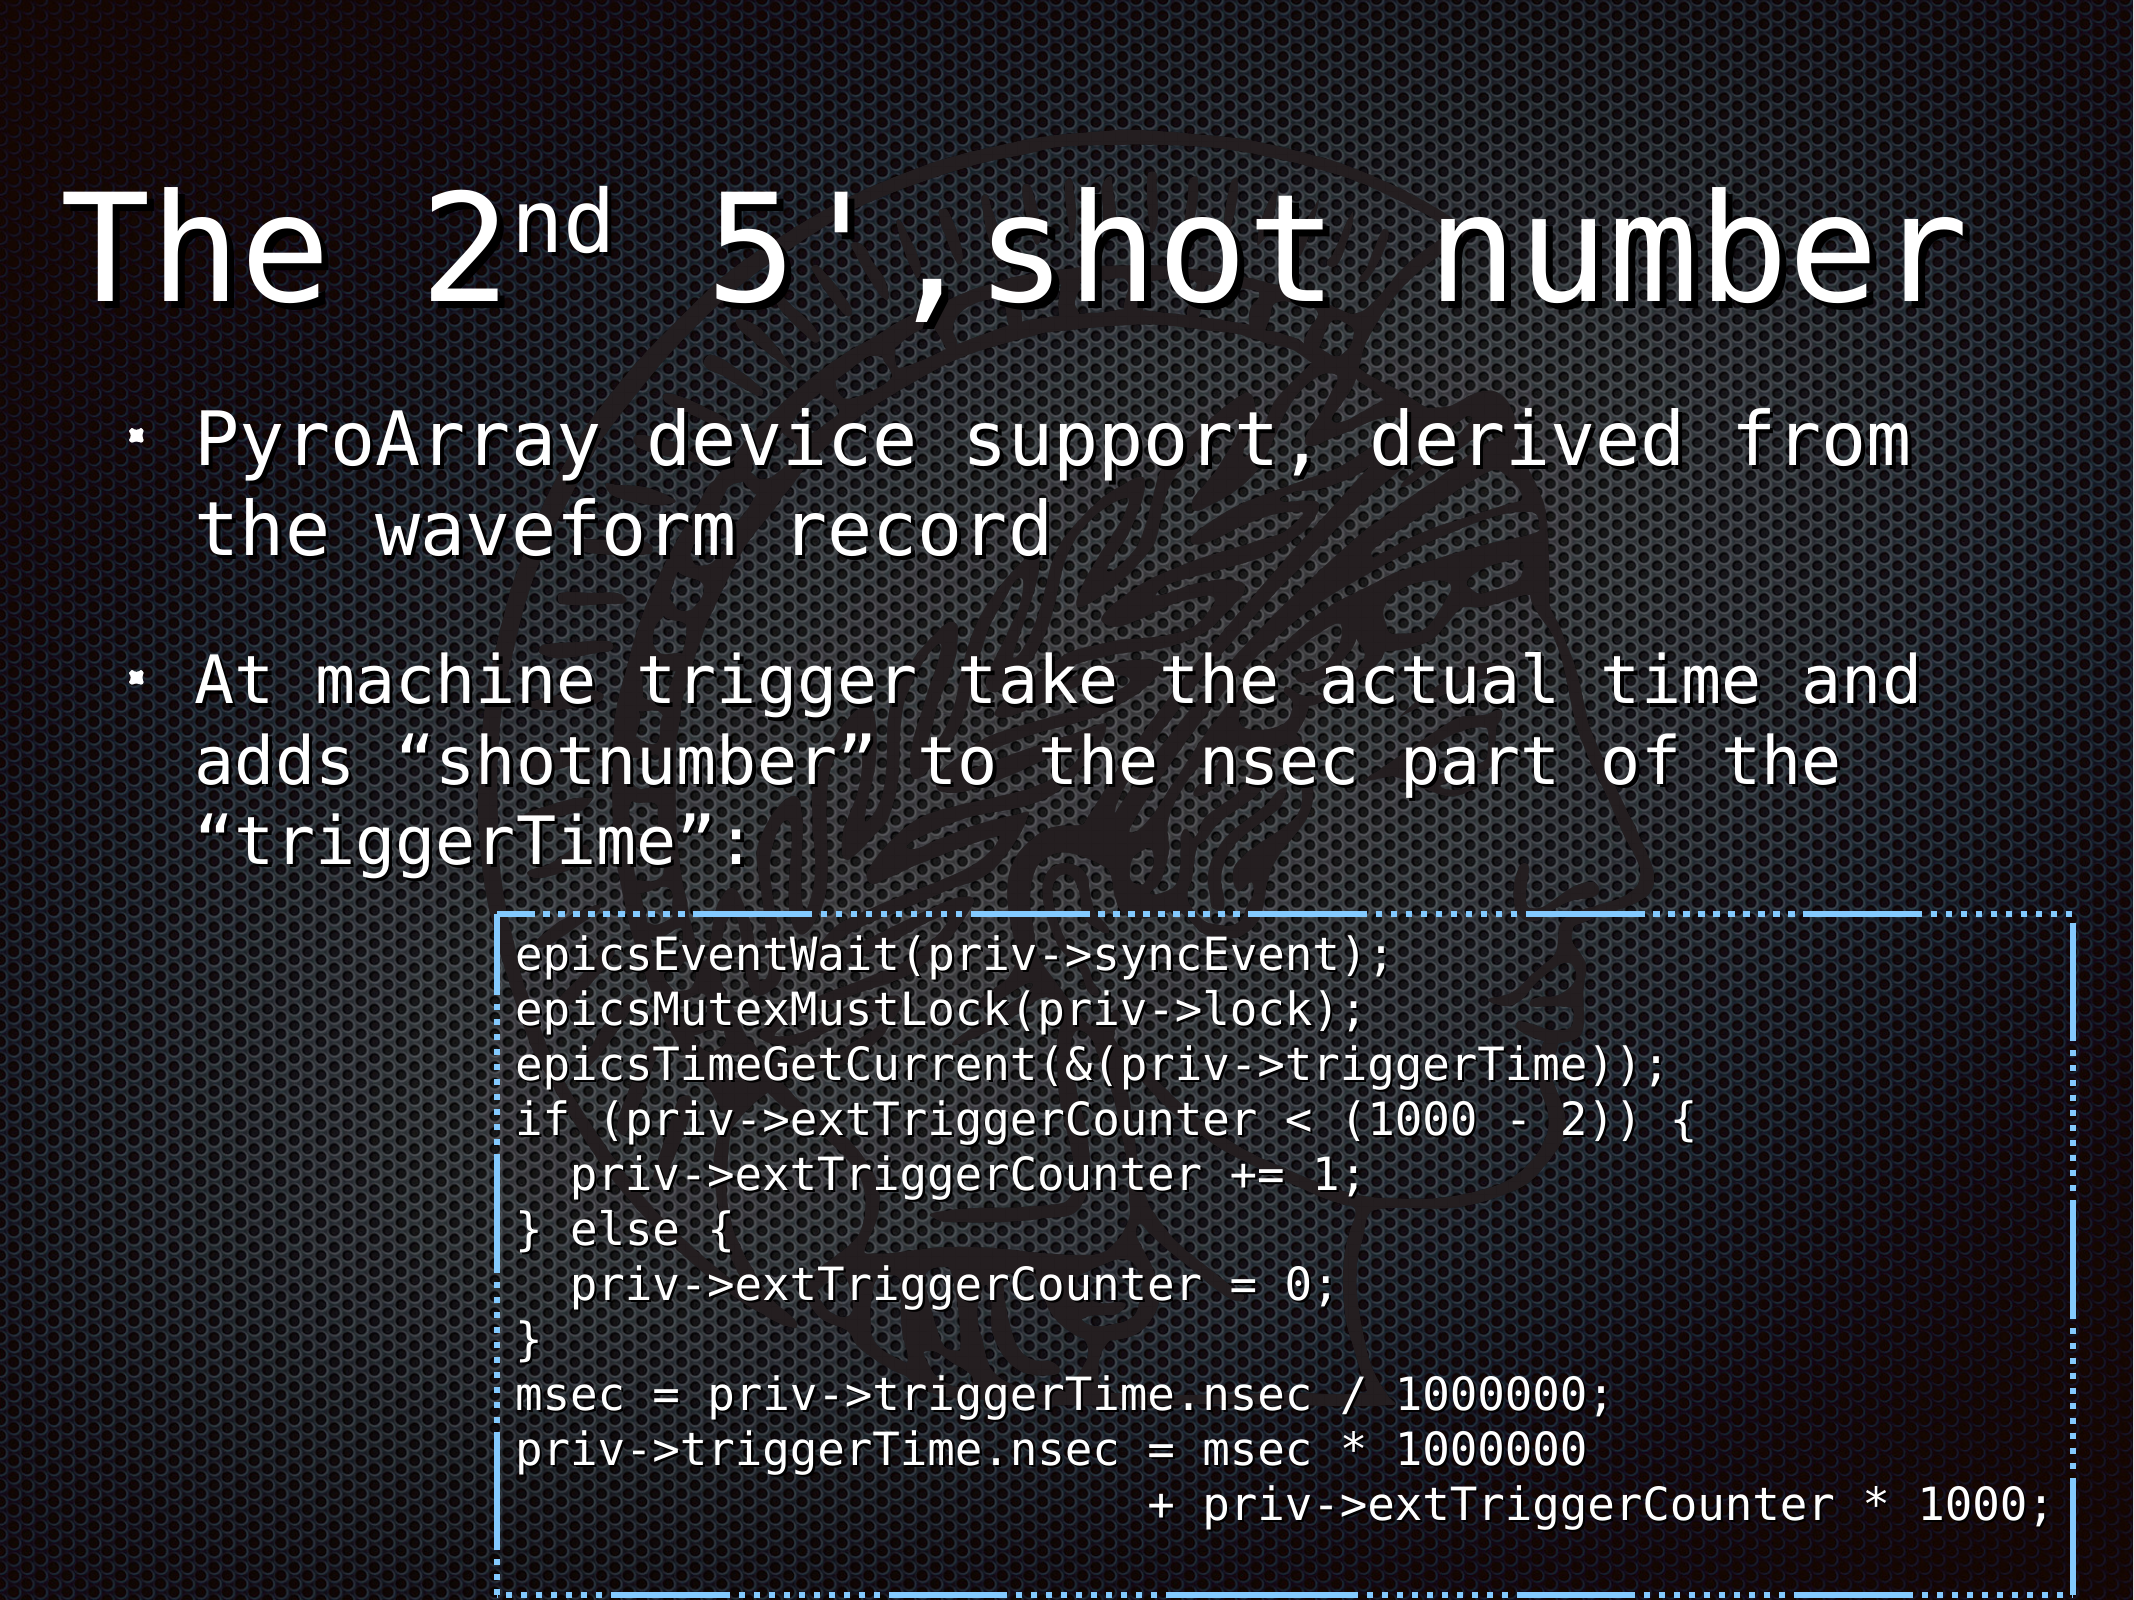

# The 2nd 5',shot number
PyroArray device support, derived from the waveform record
At machine trigger take the actual time and adds “shotnumber” to the nsec part of the “triggerTime”:
epicsEventWait(priv->syncEvent);
epicsMutexMustLock(priv->lock);
epicsTimeGetCurrent(&(priv->triggerTime));
if (priv->extTriggerCounter < (1000 - 2)) {
 priv->extTriggerCounter += 1;
} else {
 priv->extTriggerCounter = 0;
}
msec = priv->triggerTime.nsec / 1000000;
priv->triggerTime.nsec = msec * 1000000
 + priv->extTriggerCounter * 1000;